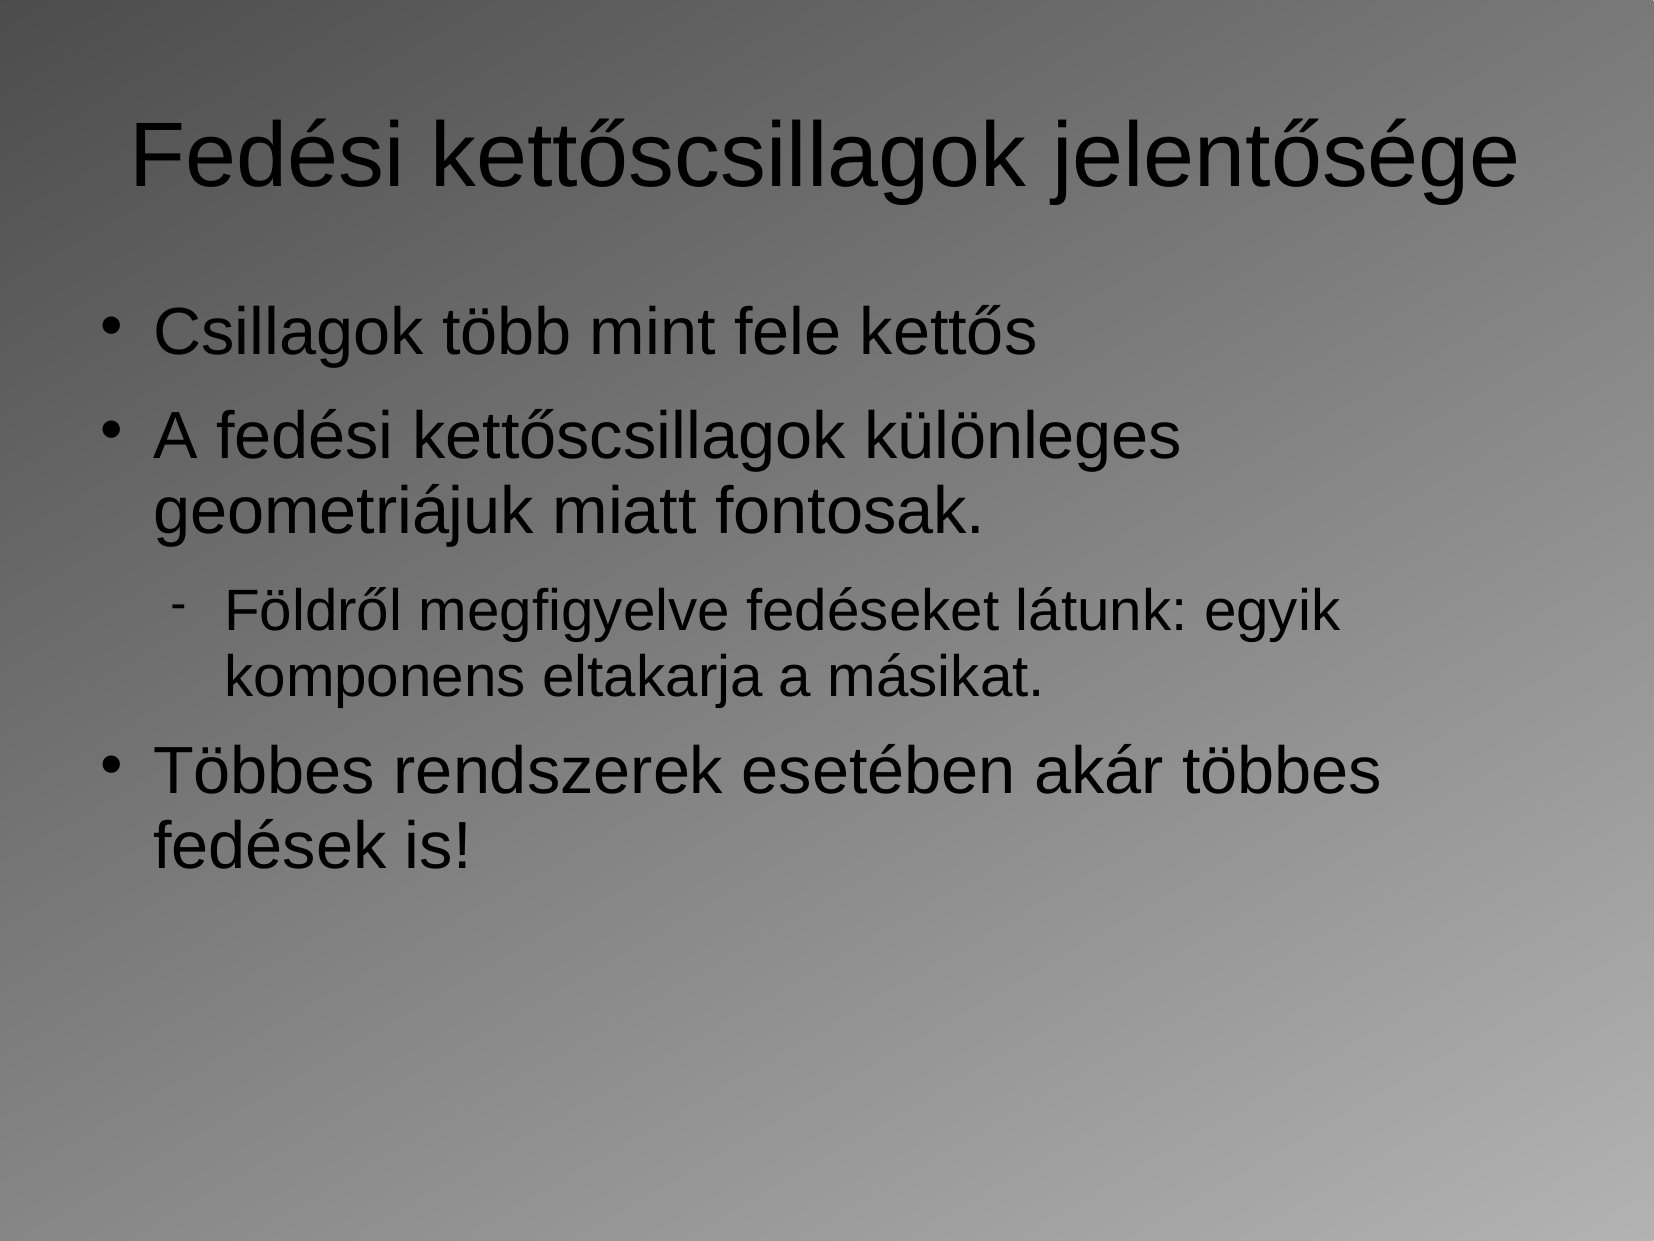

# Fedési kettőscsillagok jelentősége
Csillagok több mint fele kettős
A fedési kettőscsillagok különleges geometriájuk miatt fontosak.
Földről megfigyelve fedéseket látunk: egyik komponens eltakarja a másikat.
Többes rendszerek esetében akár többes fedések is!